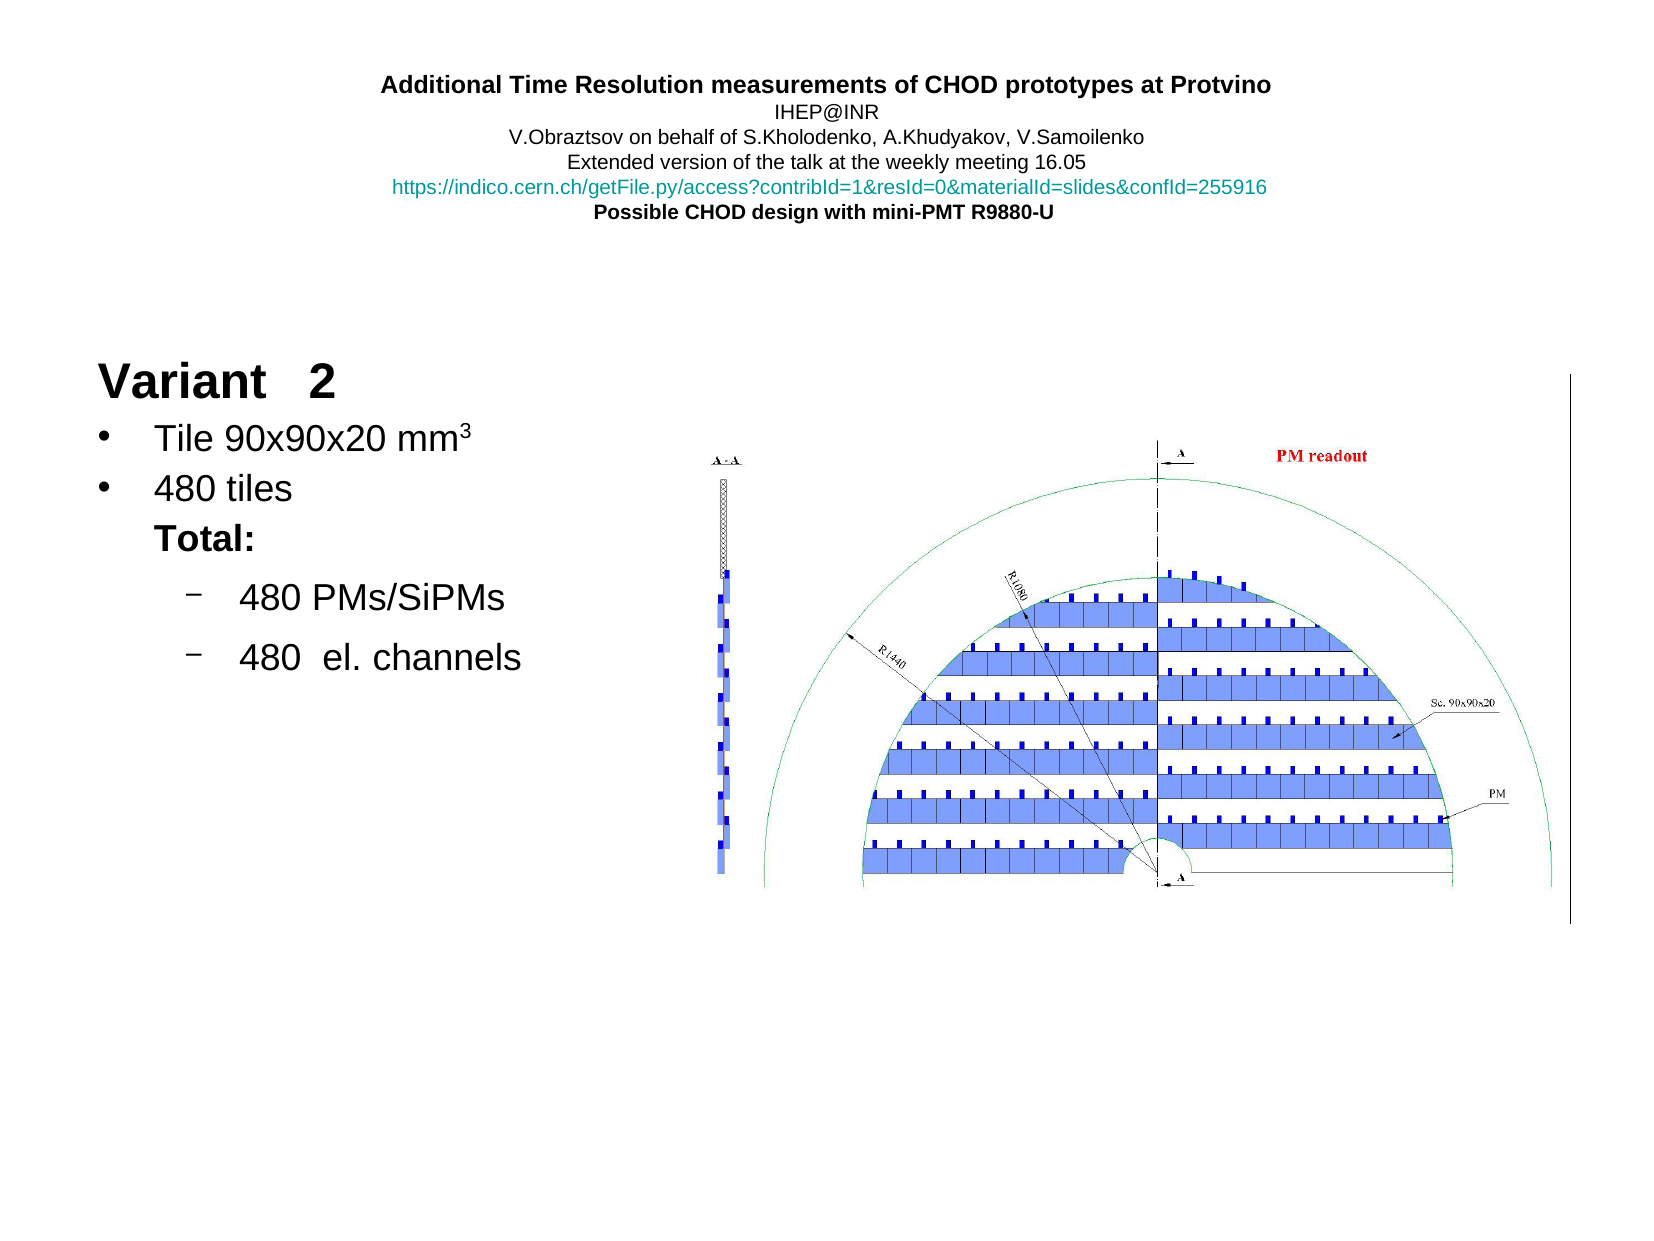

# Additional Time Resolution measurements of CHOD prototypes at Protvino IHEP@INR V.Obraztsov on behalf of S.Kholodenko, A.Khudyakov, V.Samoilenko Extended version of the talk at the weekly meeting 16.05 https://indico.cern.ch/getFile.py/access?contribId=1&resId=0&materialId=slides&confId=255916 Possible CHOD design with mini-PMT R9880-U
Variant 2
Tile 90х90х20 mm3
480 tiles
Total:
480 PMs/SiPMs
480 el. channels